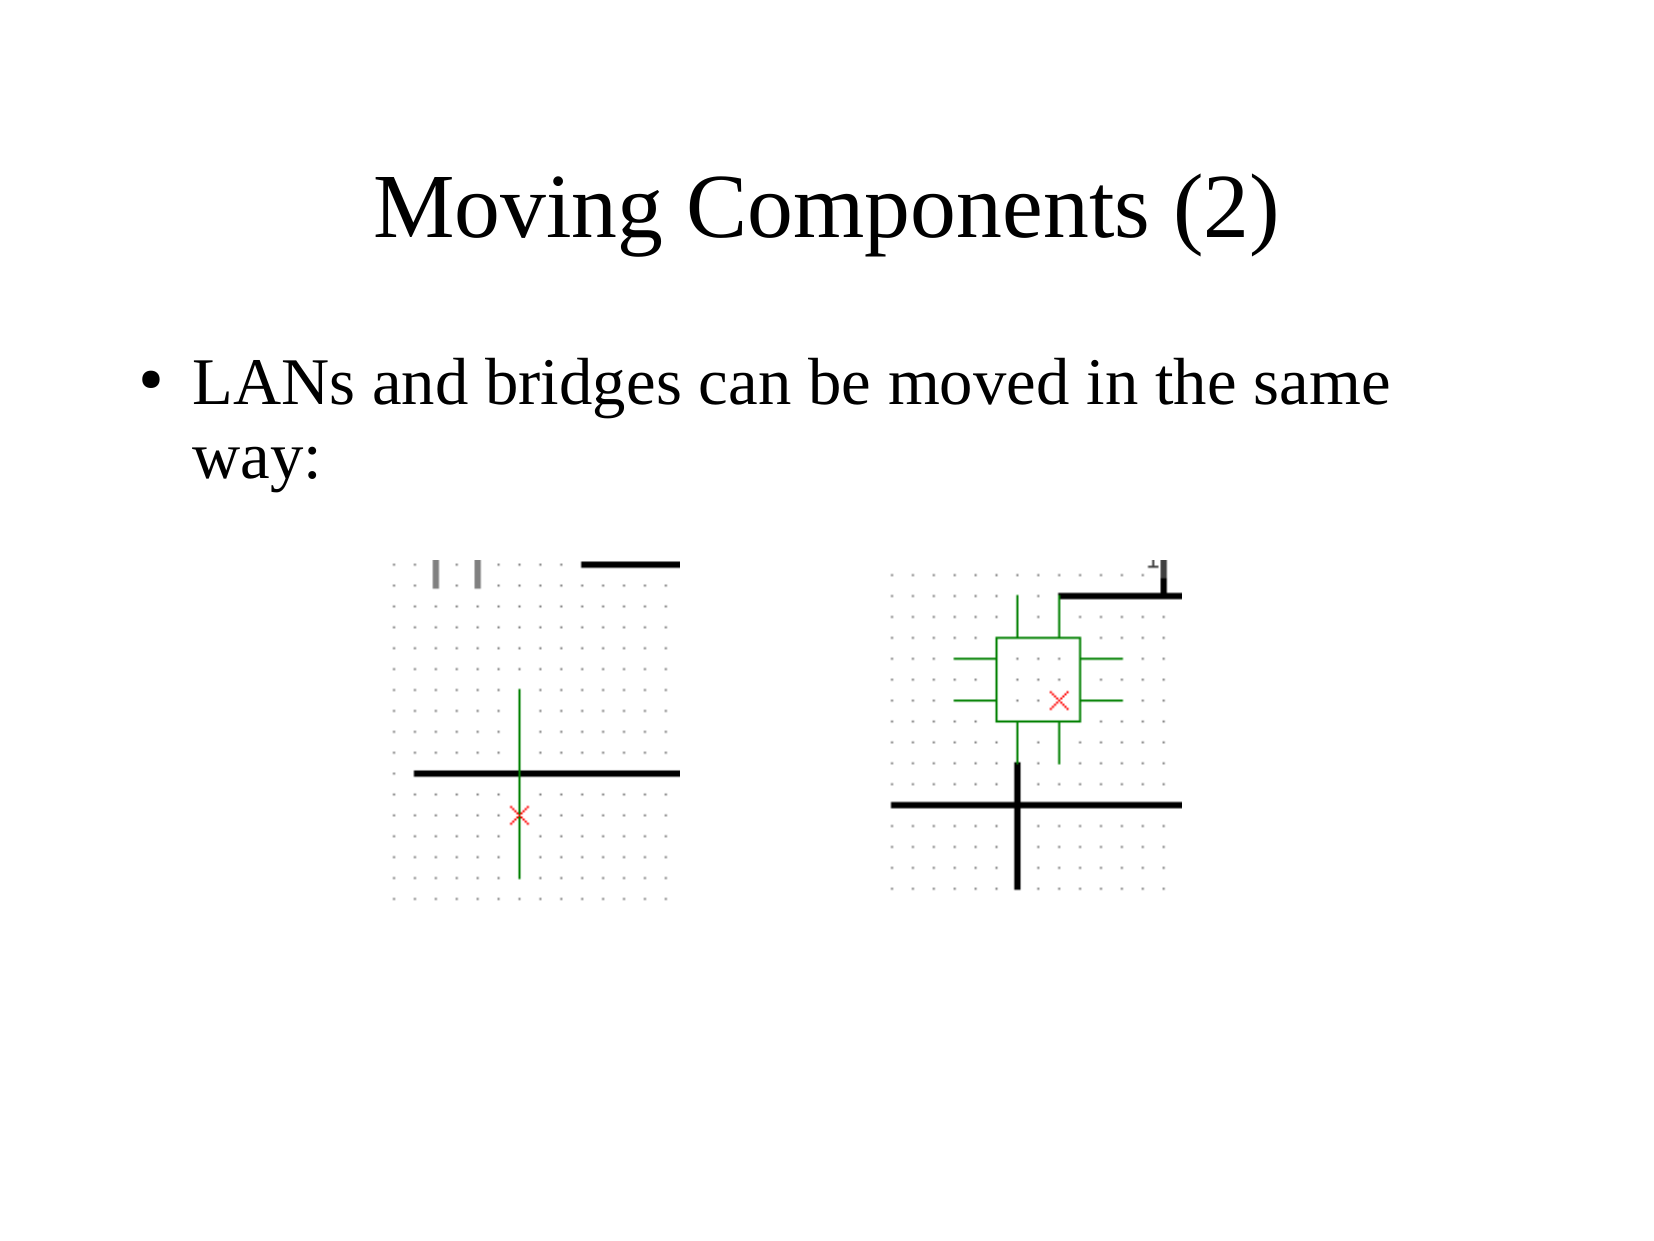

# Moving Components (2)
LANs and bridges can be moved in the same way: